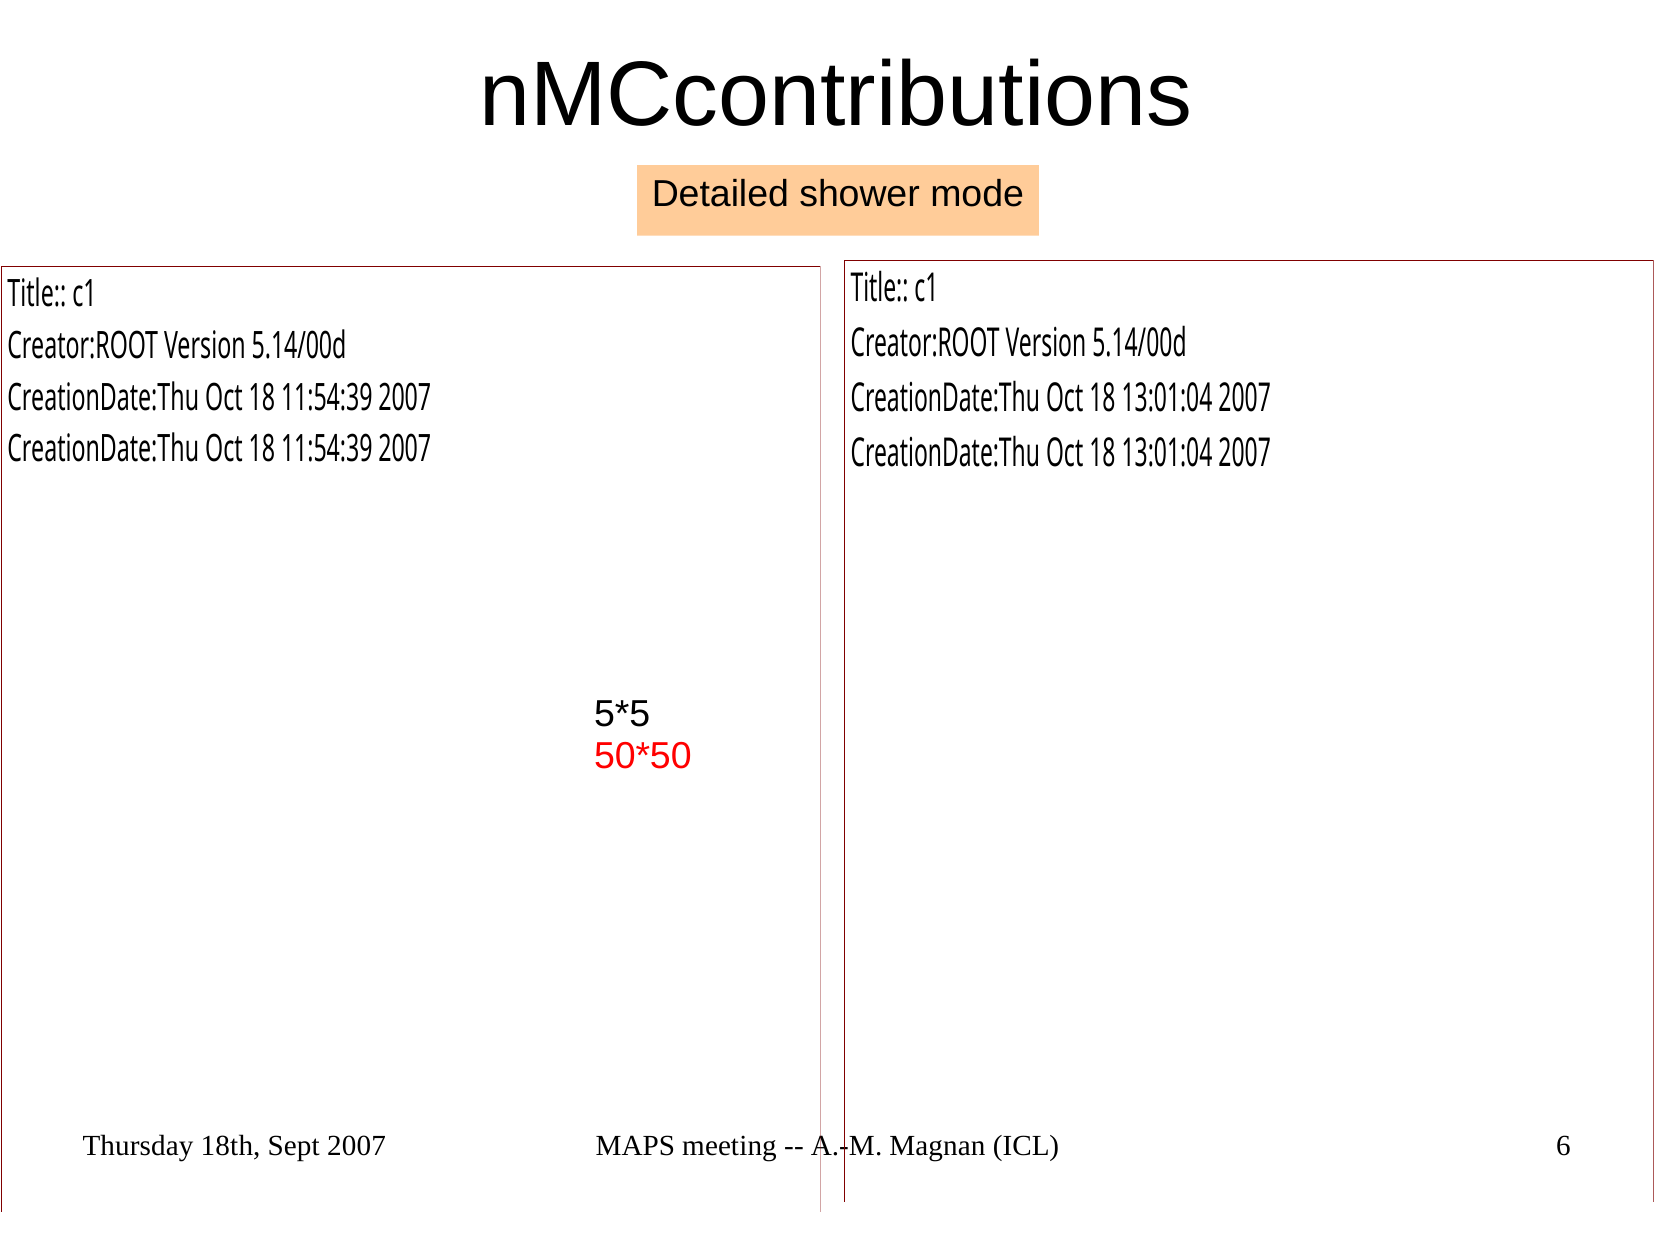

# nMCcontributions
Detailed shower mode
5*5
50*50
Thursday 18th, Sept 2007
MAPS meeting -- A.-M. Magnan (ICL)
6